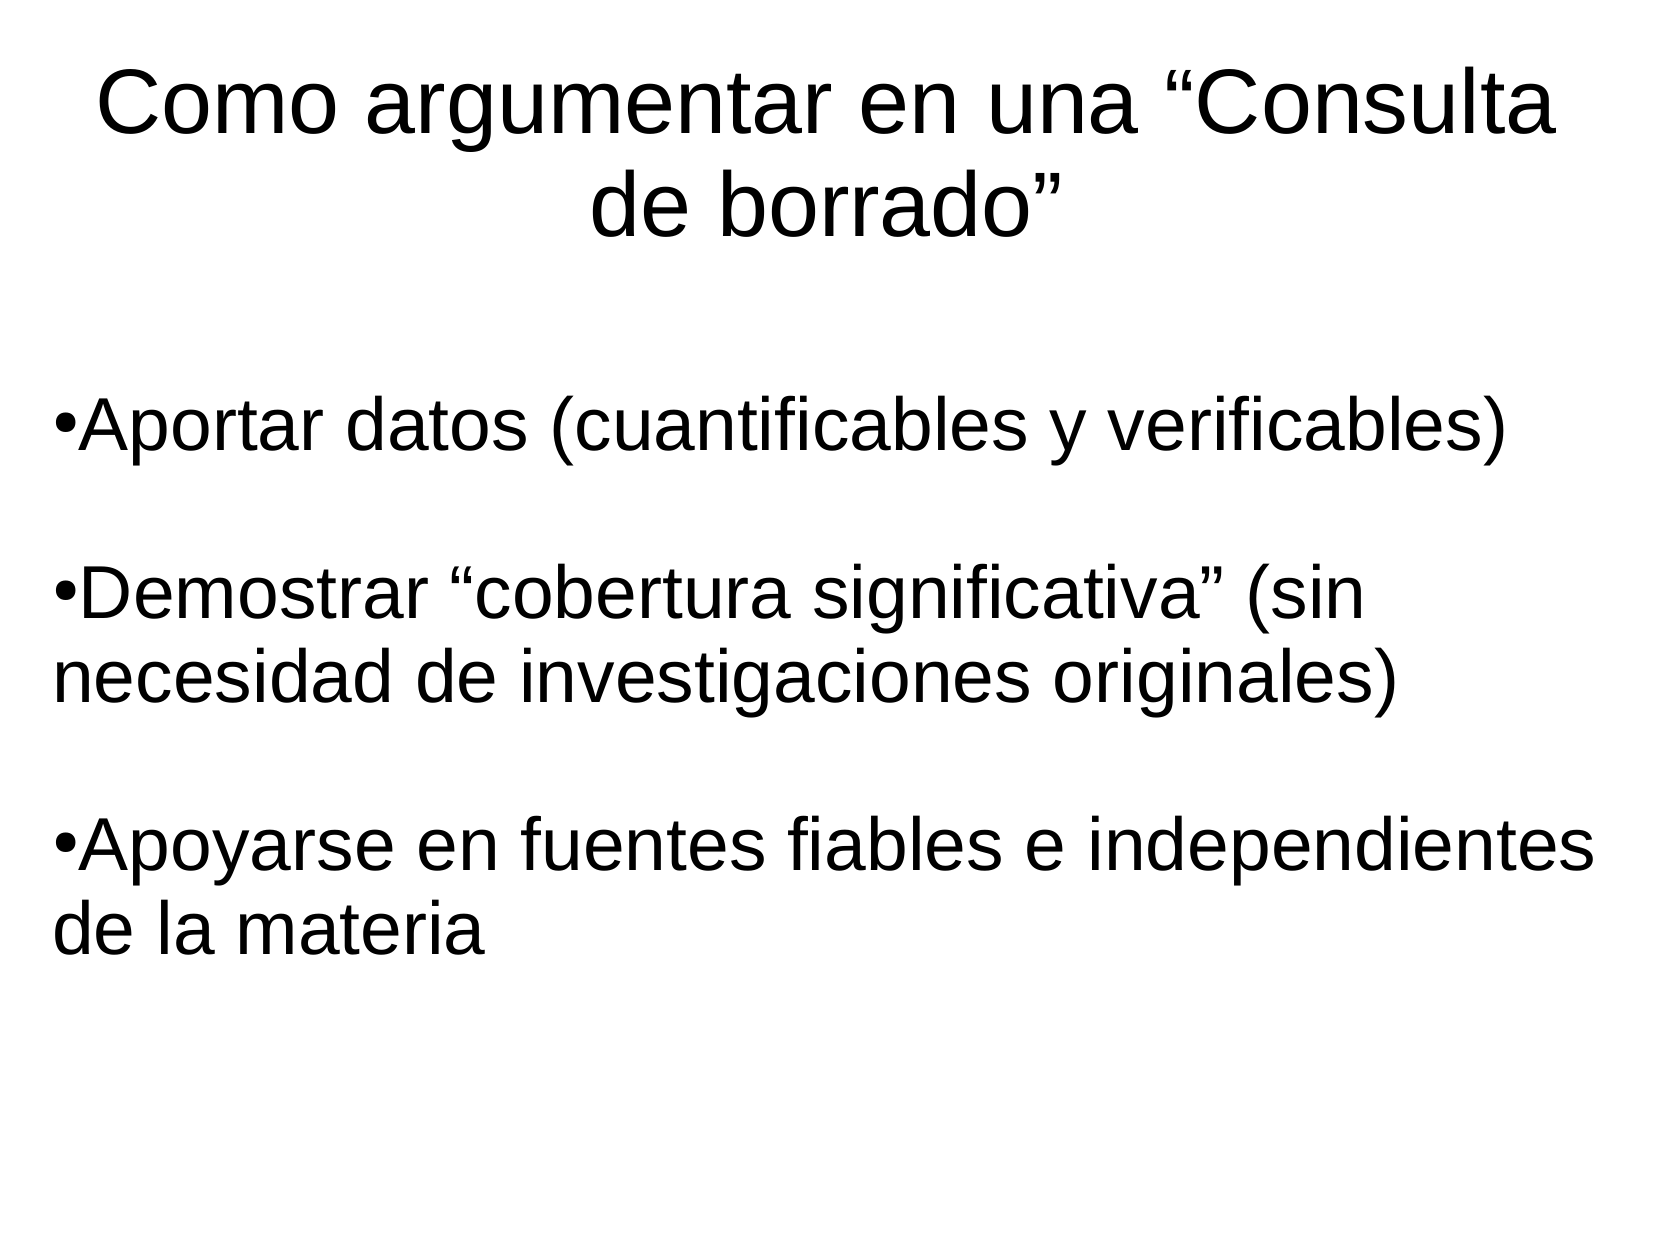

# Como argumentar en una “Consulta de borrado”
Aportar datos (cuantificables y verificables)
Demostrar “cobertura significativa” (sin necesidad de investigaciones originales)
Apoyarse en fuentes fiables e independientes de la materia